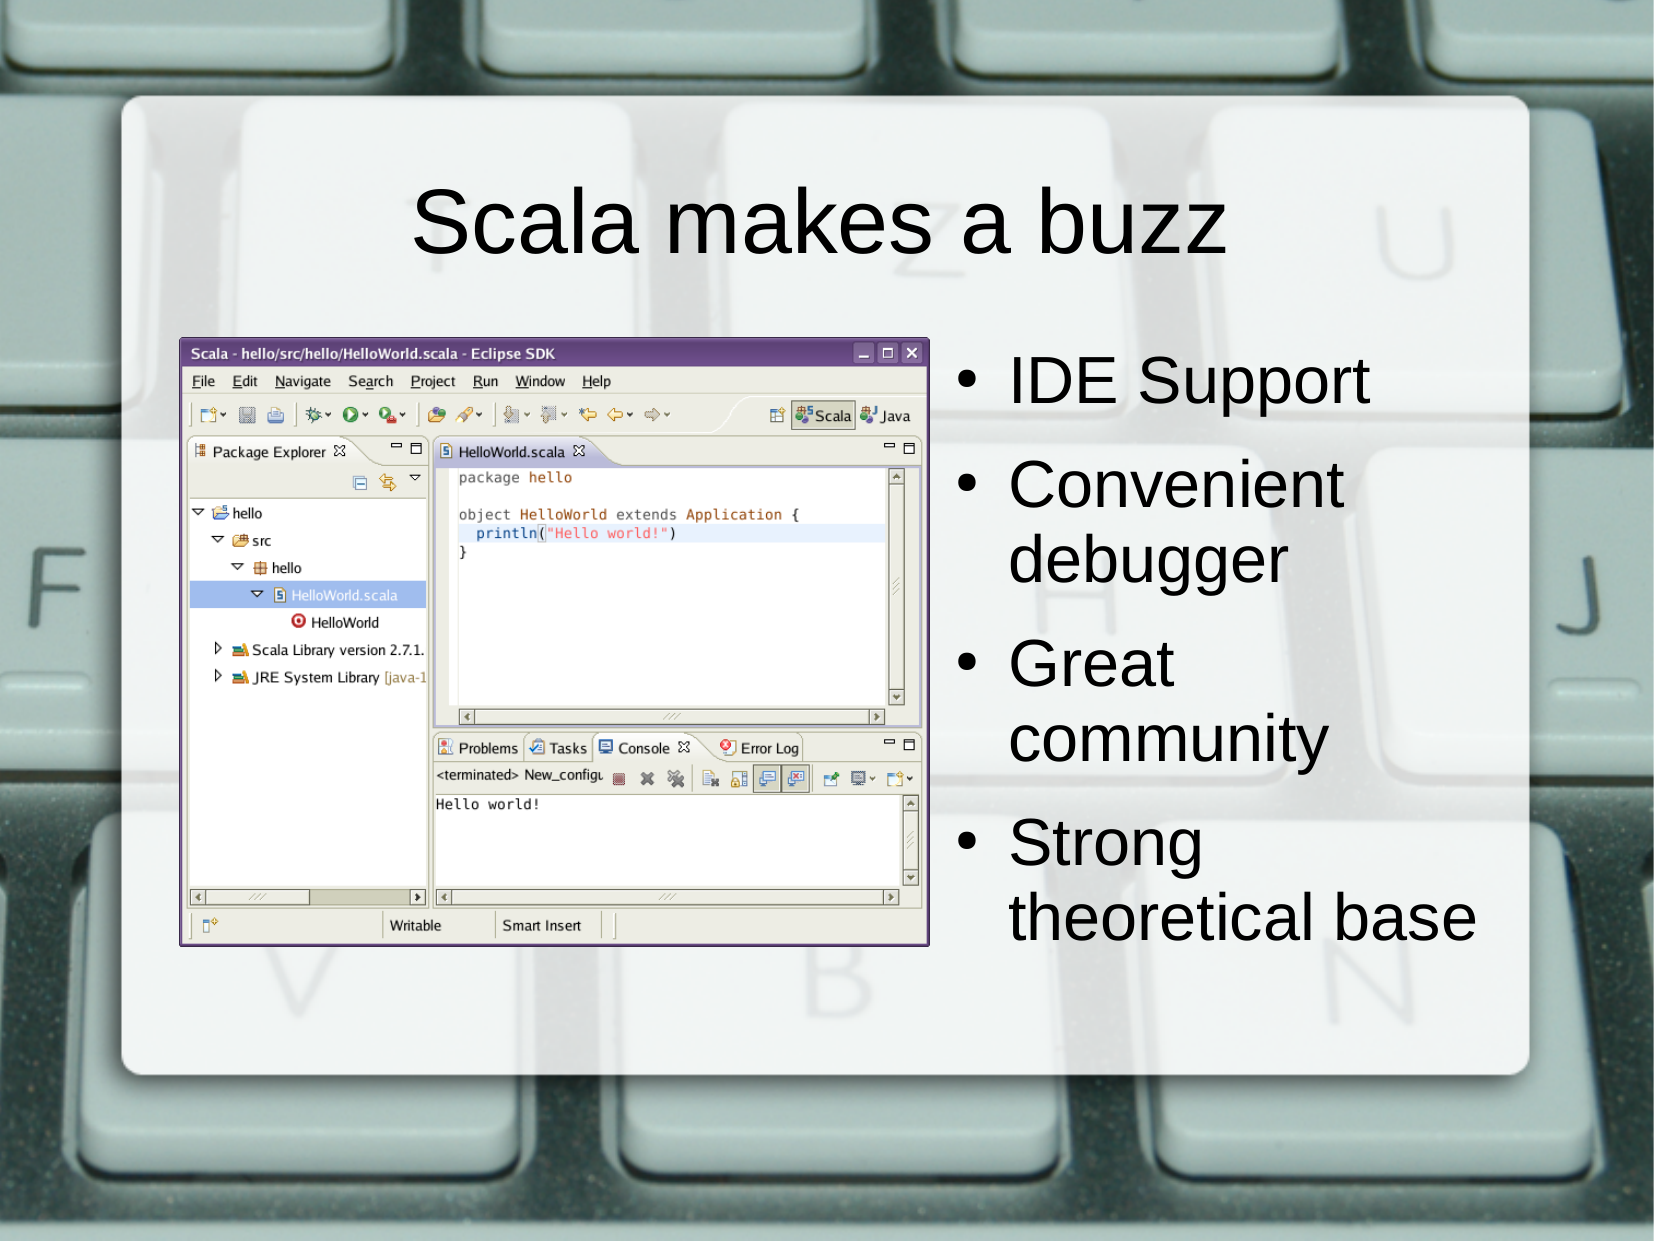

# Scala makes a buzz
IDE Support
Convenient debugger
Great community
Strong theoretical base